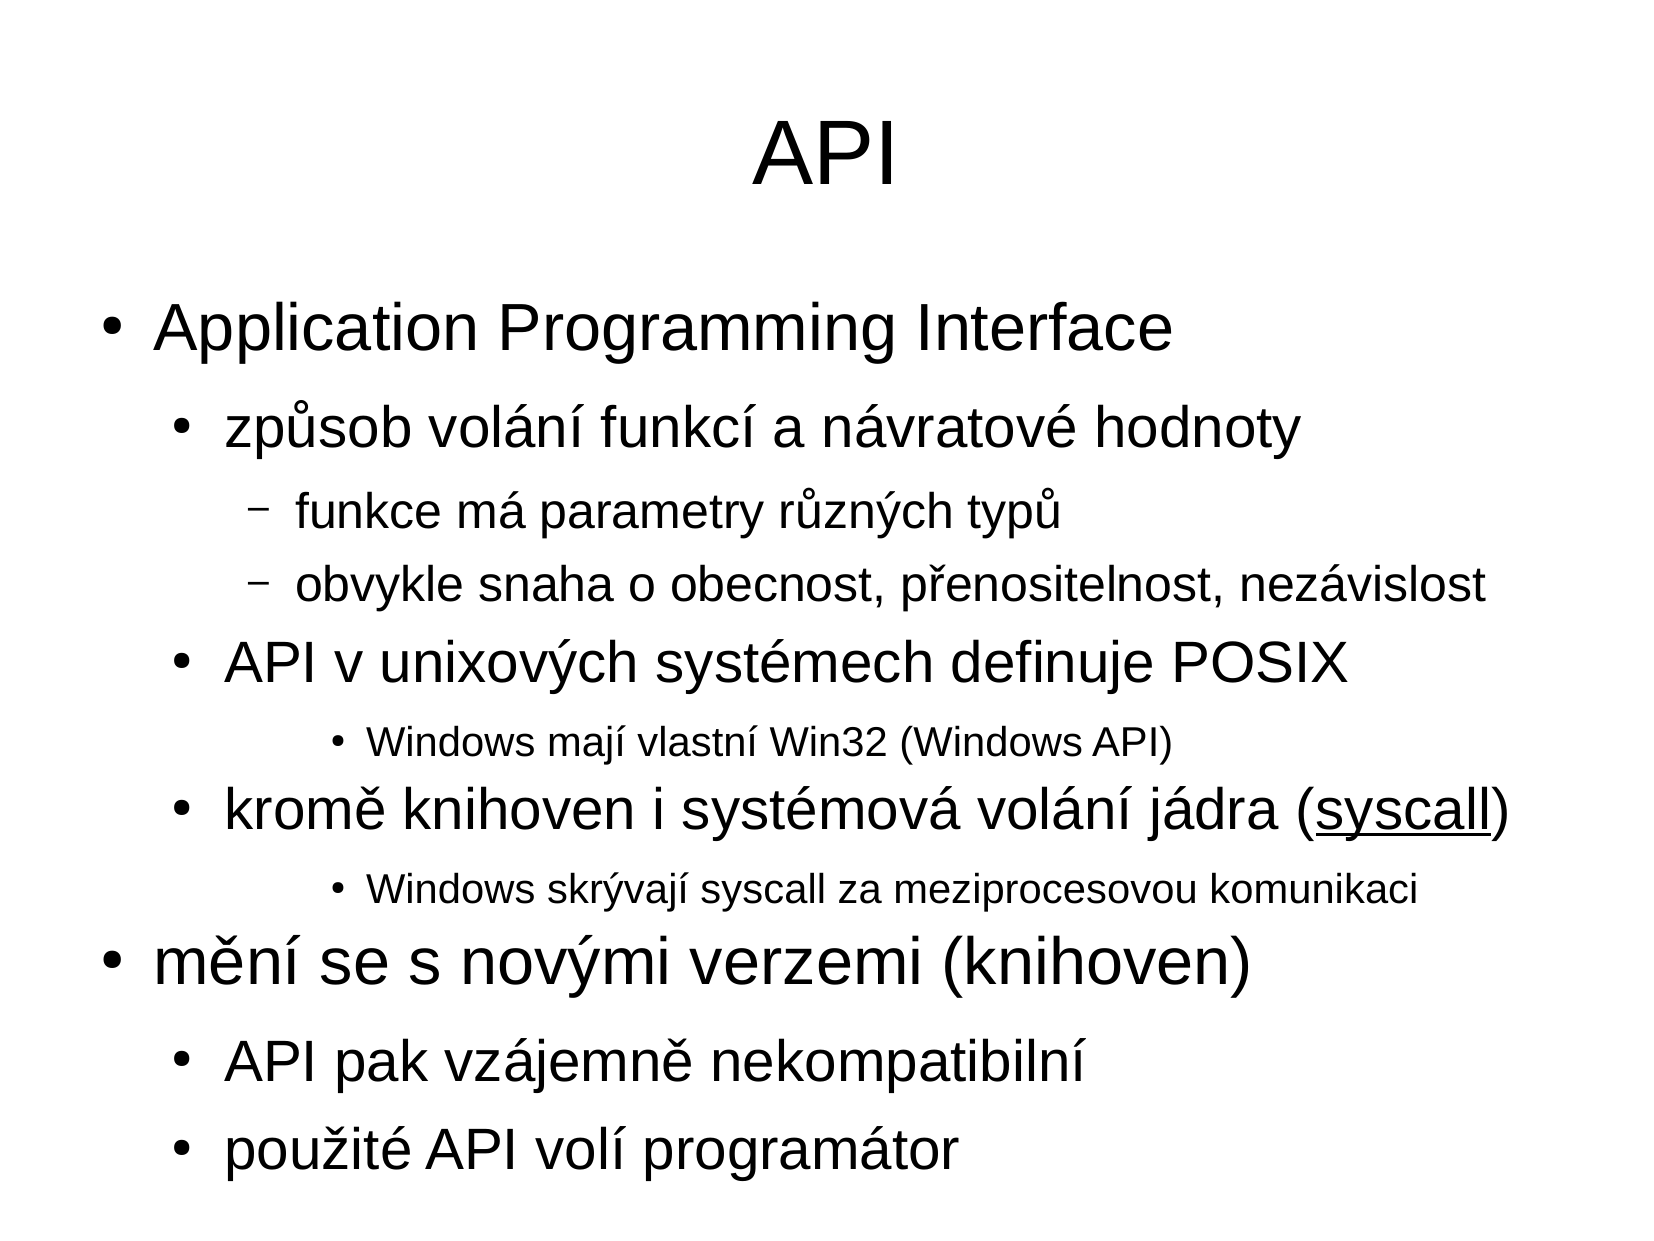

# API
Application Programming Interface
způsob volání funkcí a návratové hodnoty
funkce má parametry různých typů
obvykle snaha o obecnost, přenositelnost, nezávislost
API v unixových systémech definuje POSIX
Windows mají vlastní Win32 (Windows API)
kromě knihoven i systémová volání jádra (syscall)
Windows skrývají syscall za meziprocesovou komunikaci
mění se s novými verzemi (knihoven)
API pak vzájemně nekompatibilní
použité API volí programátor